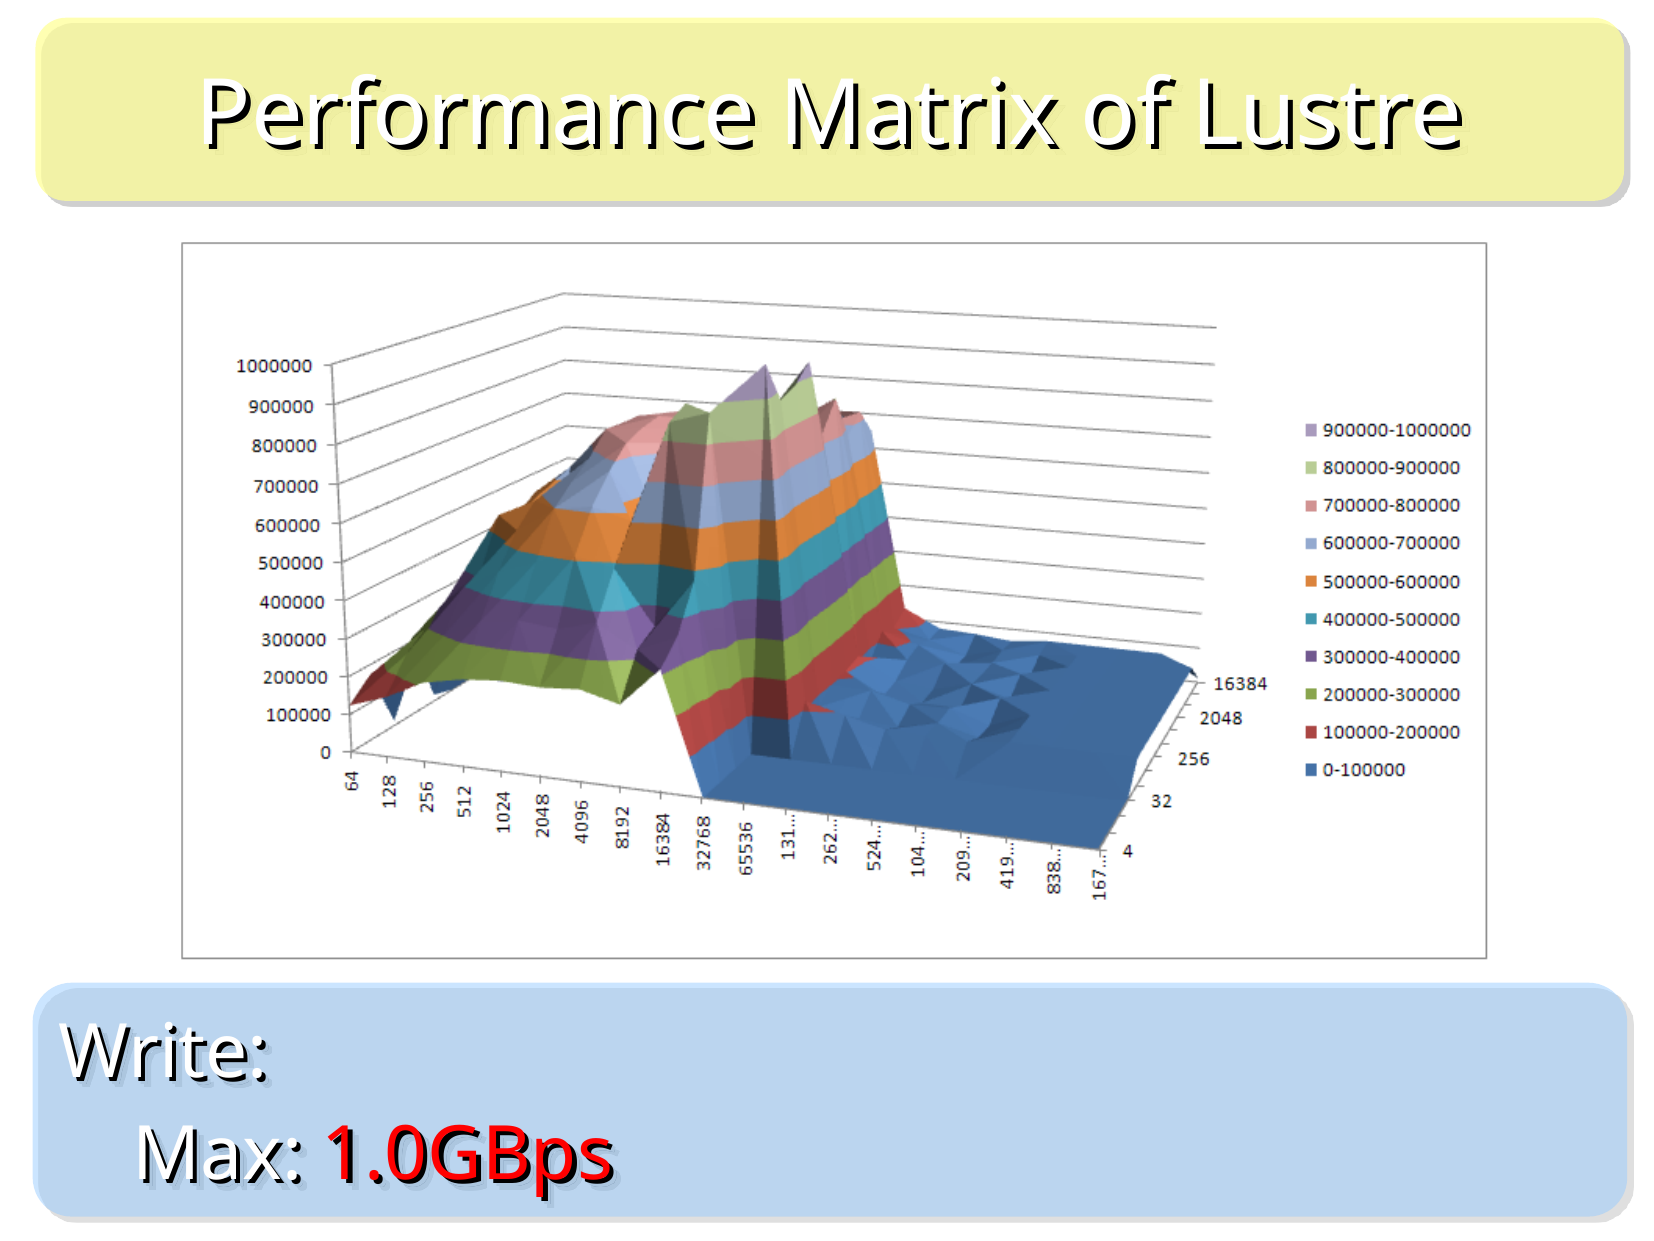

Performance Matrix of Lustre
Write:
	Max: 1.0GBps